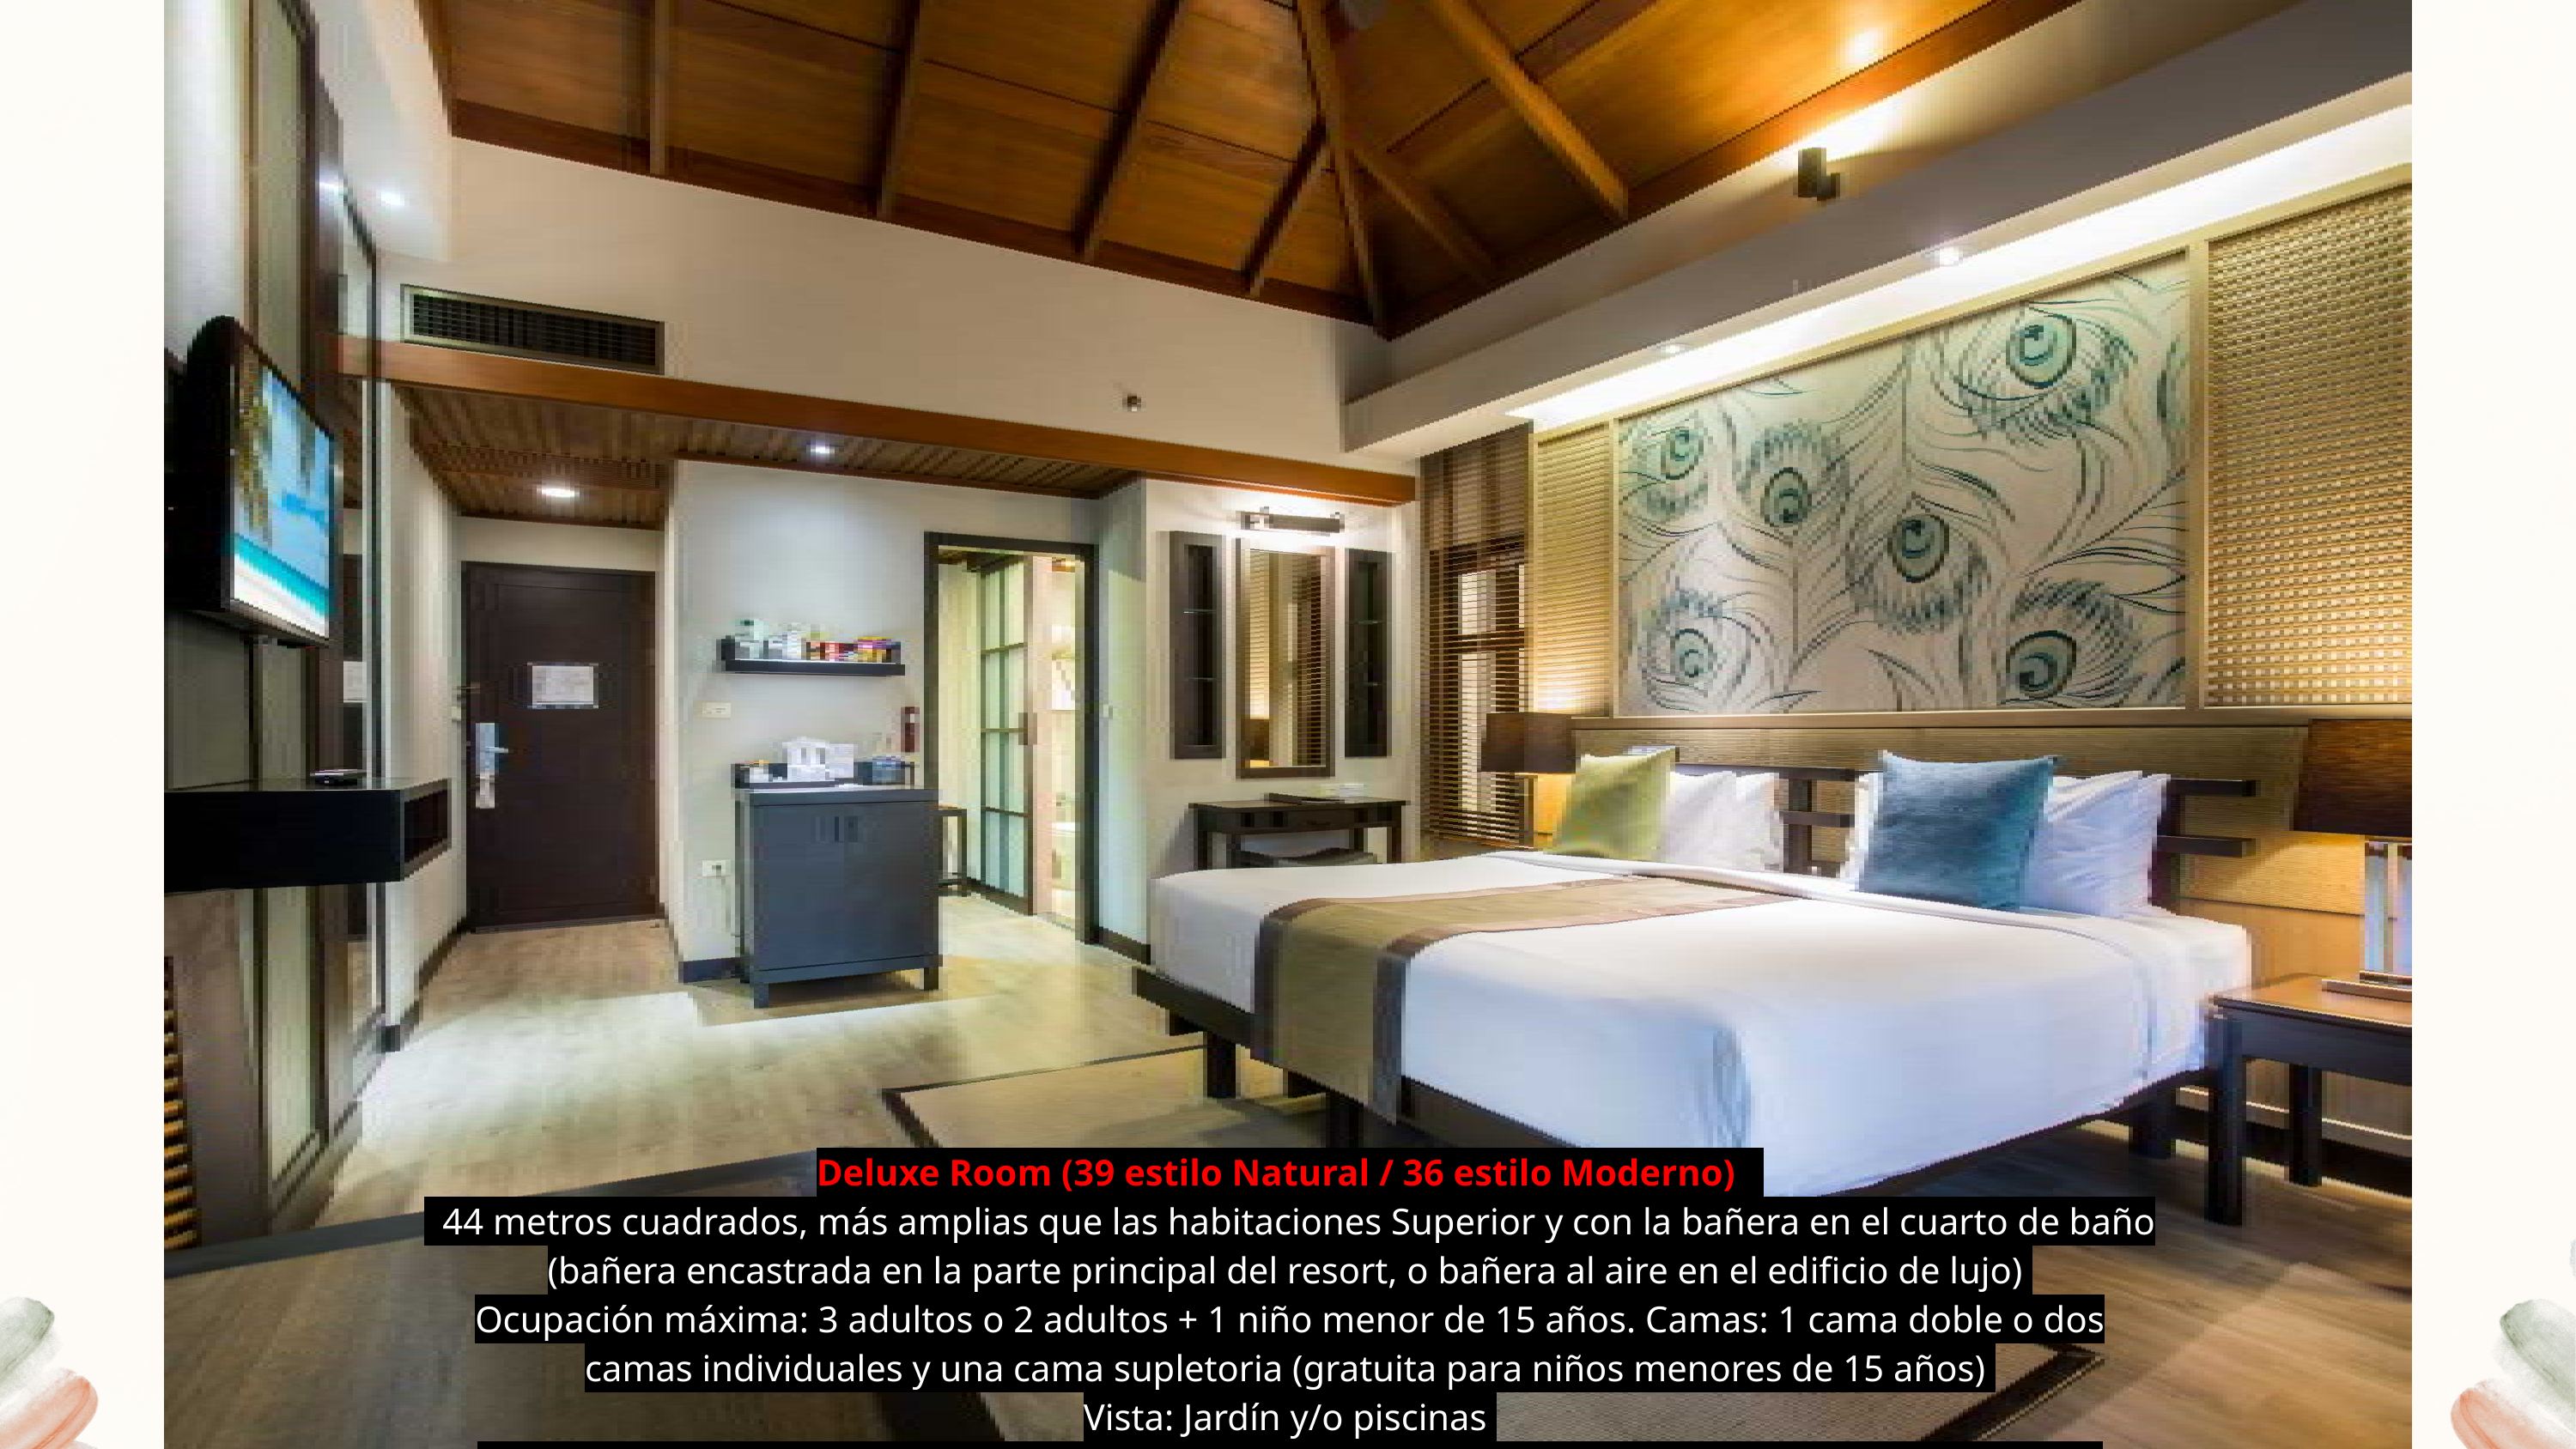

Deluxe Room (39 estilo Natural / 36 estilo Moderno)
 44 metros cuadrados, más amplias que las habitaciones Superior y con la bañera en el cuarto de baño
(bañera encastrada en la parte principal del resort, o bañera al aire en el edificio de lujo)
Ocupación máxima: 3 adultos o 2 adultos + 1 niño menor de 15 años. Camas: 1 cama doble o dos camas individuales y una cama supletoria (gratuita para niños menores de 15 años)
Vista: Jardín y/o piscinas
***Garantizadas las habitaciones comunicadas para familias con 2 adultos y maximo 3 niños (los adolescentes de 15 a 18 años pagan suplemento)***